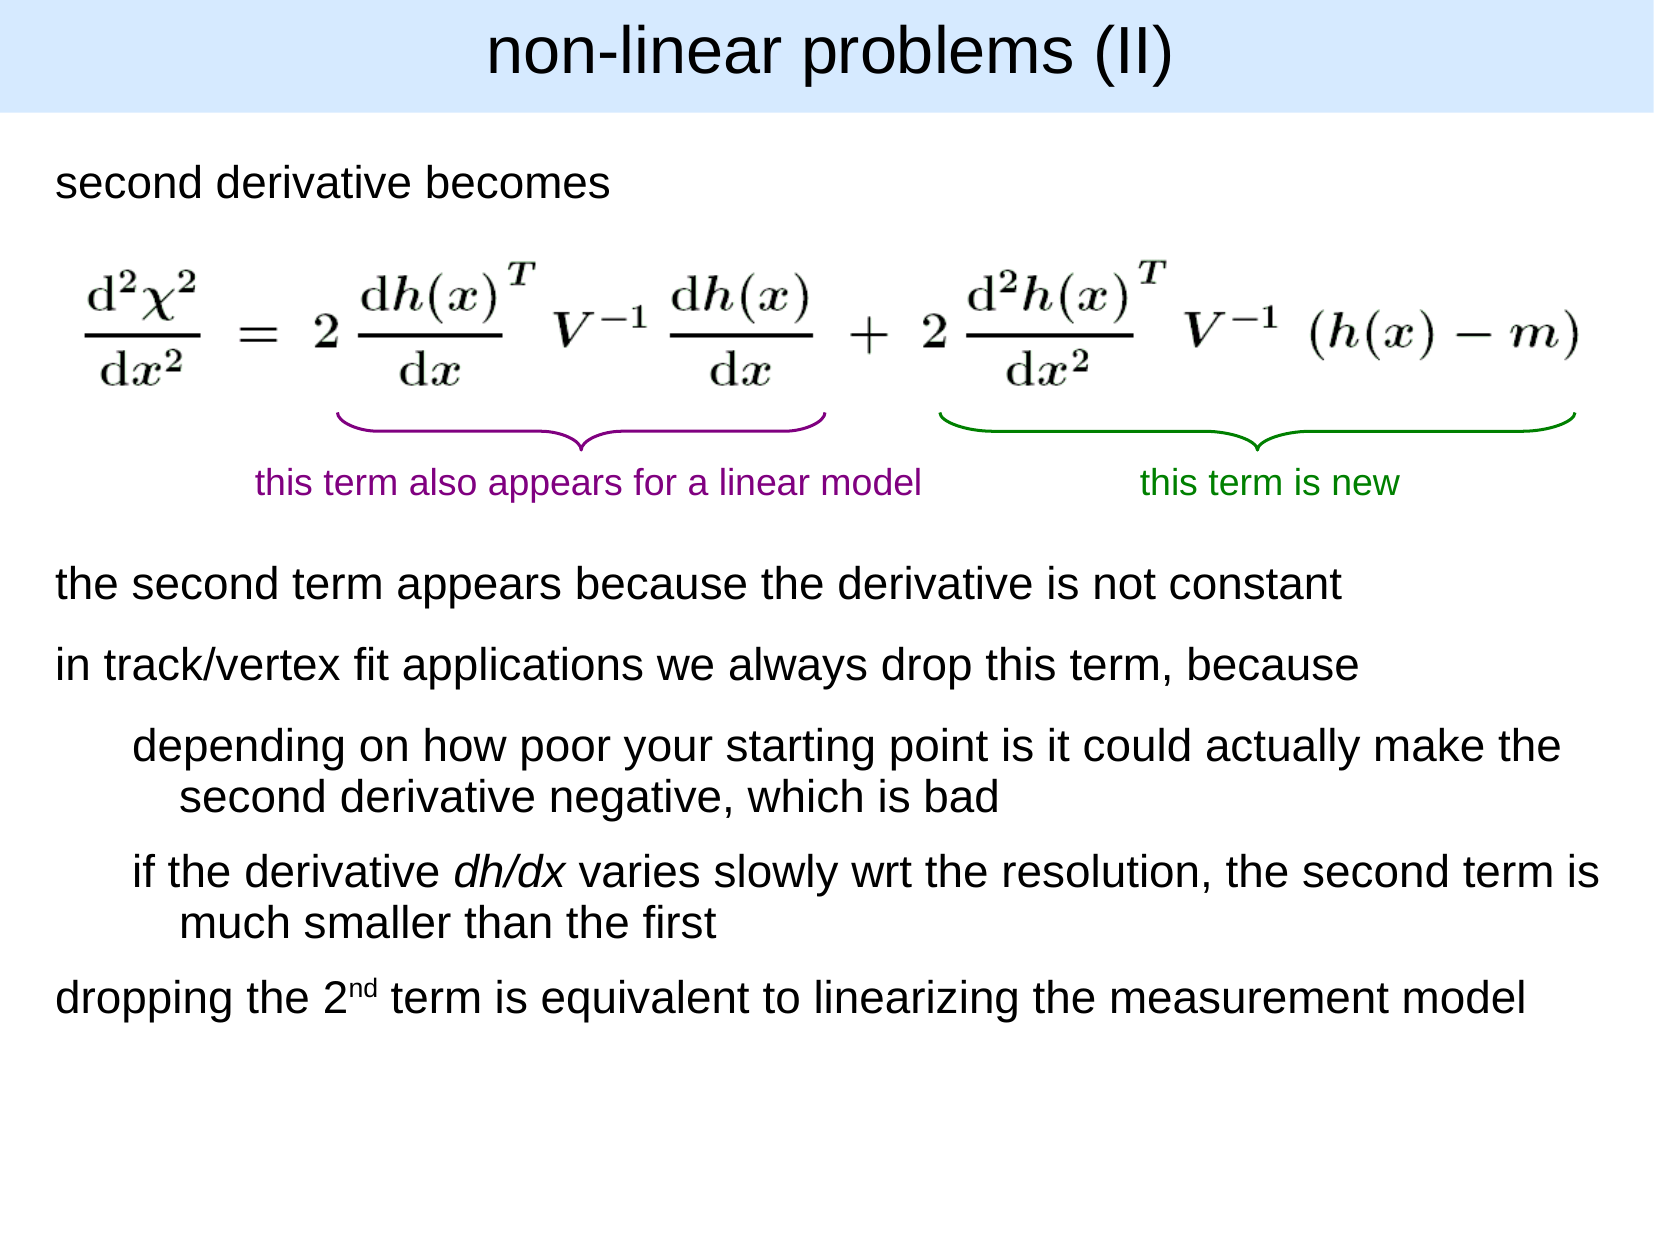

# non-linear problems (II)
second derivative becomes
this term also appears for a linear model
this term is new
the second term appears because the derivative is not constant
in track/vertex fit applications we always drop this term, because
depending on how poor your starting point is it could actually make the second derivative negative, which is bad
if the derivative dh/dx varies slowly wrt the resolution, the second term is much smaller than the first
dropping the 2nd term is equivalent to linearizing the measurement model